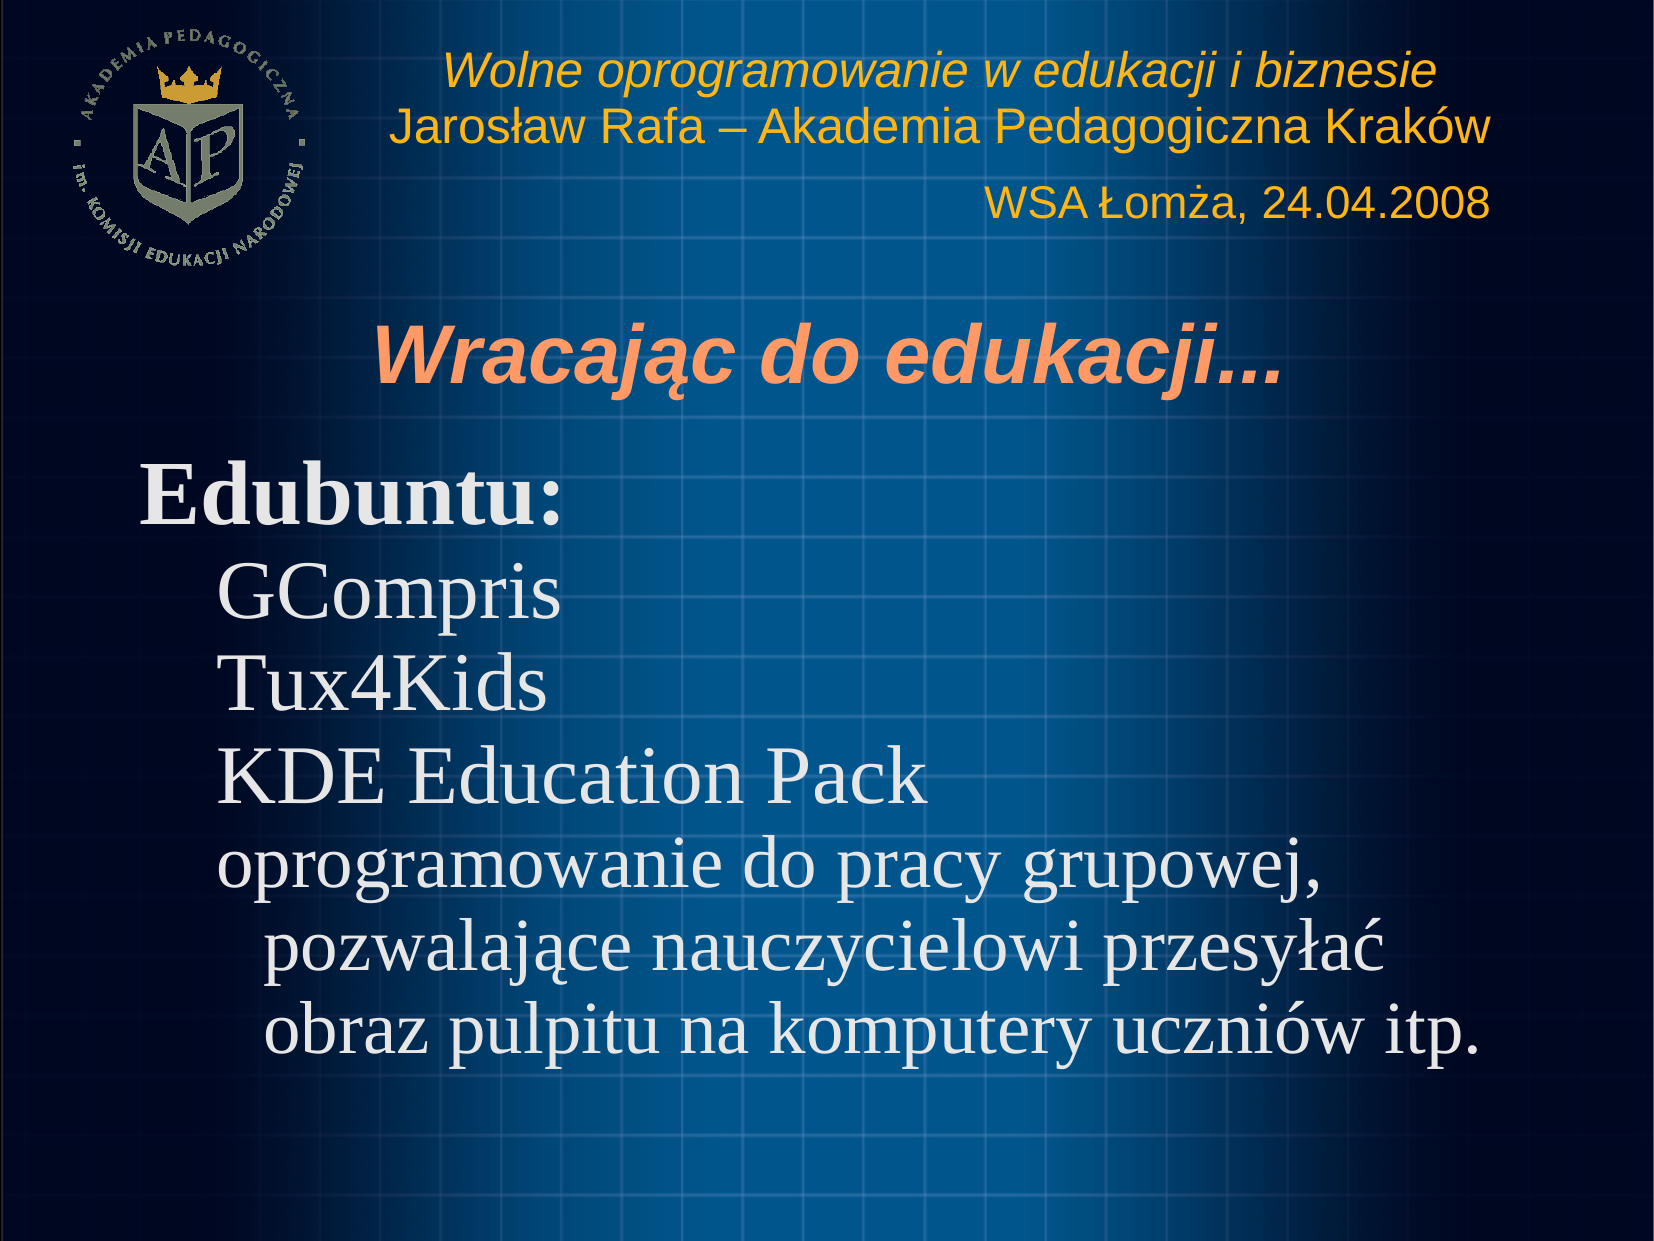

# Wracając do edukacji...
Edubuntu:
GCompris
Tux4Kids
KDE Education Pack
oprogramowanie do pracy grupowej, pozwalające nauczycielowi przesyłać obraz pulpitu na komputery uczniów itp.